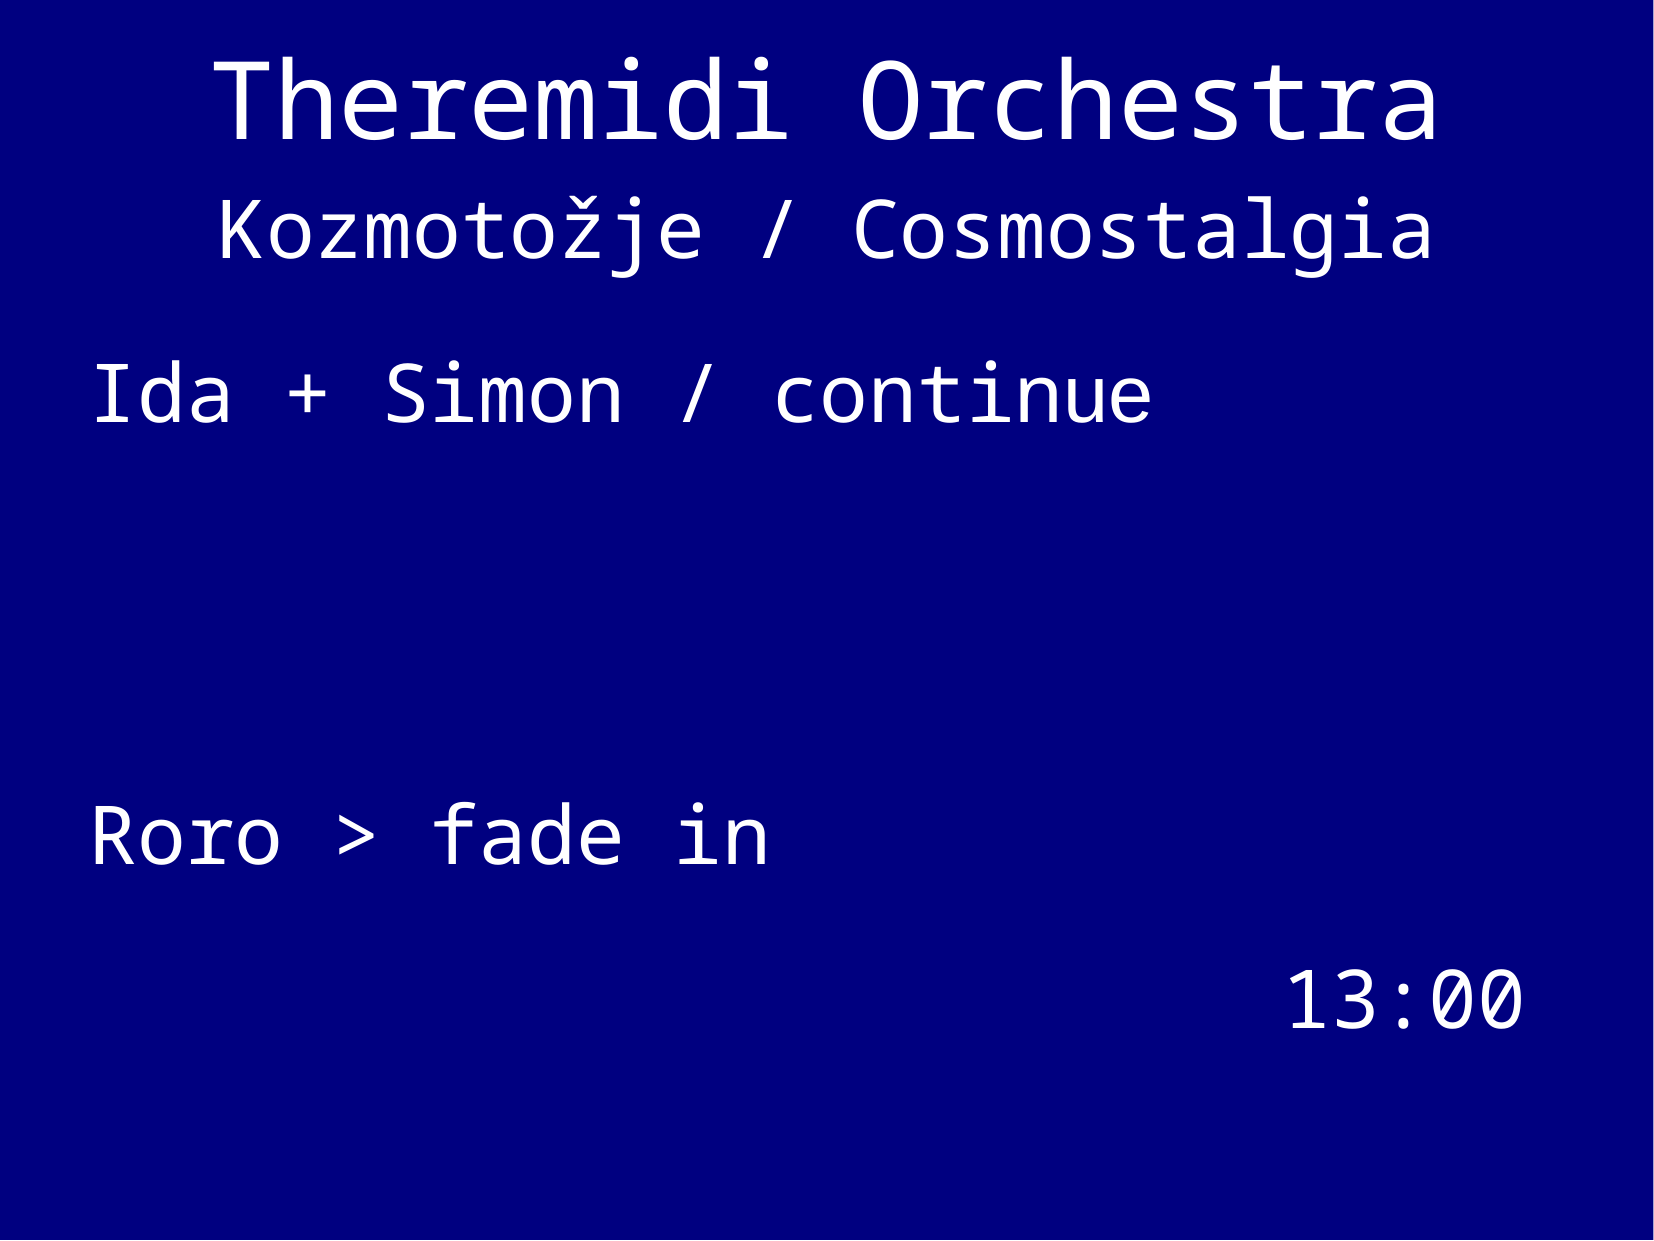

# Theremidi Orchestra Kozmotožje / Cosmostalgia
Ida + Simon / continue
Roro > fade in
13:00